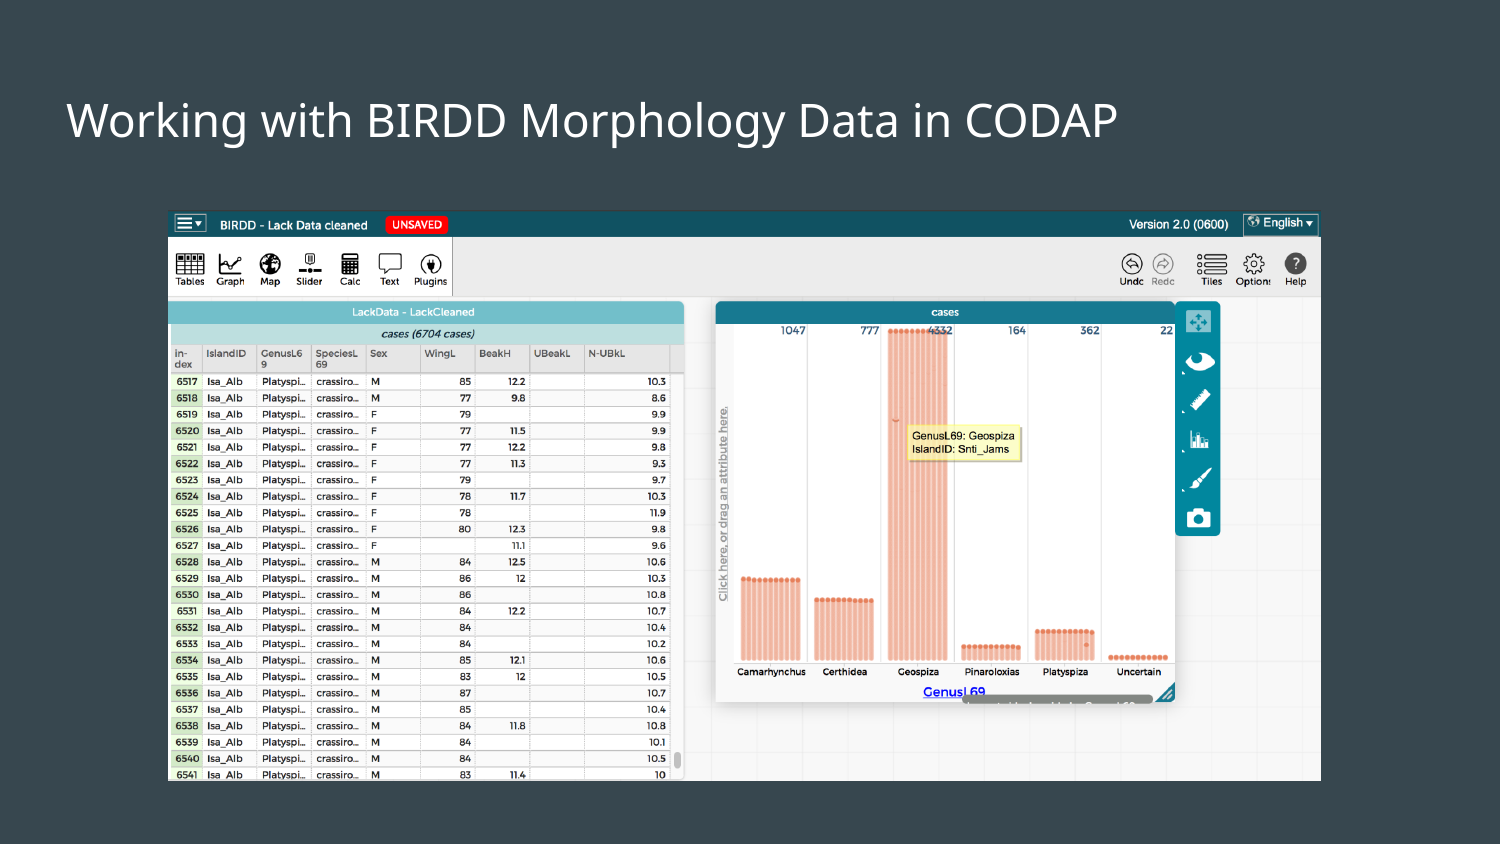

# Working with BIRDD Morphology Data in CODAP